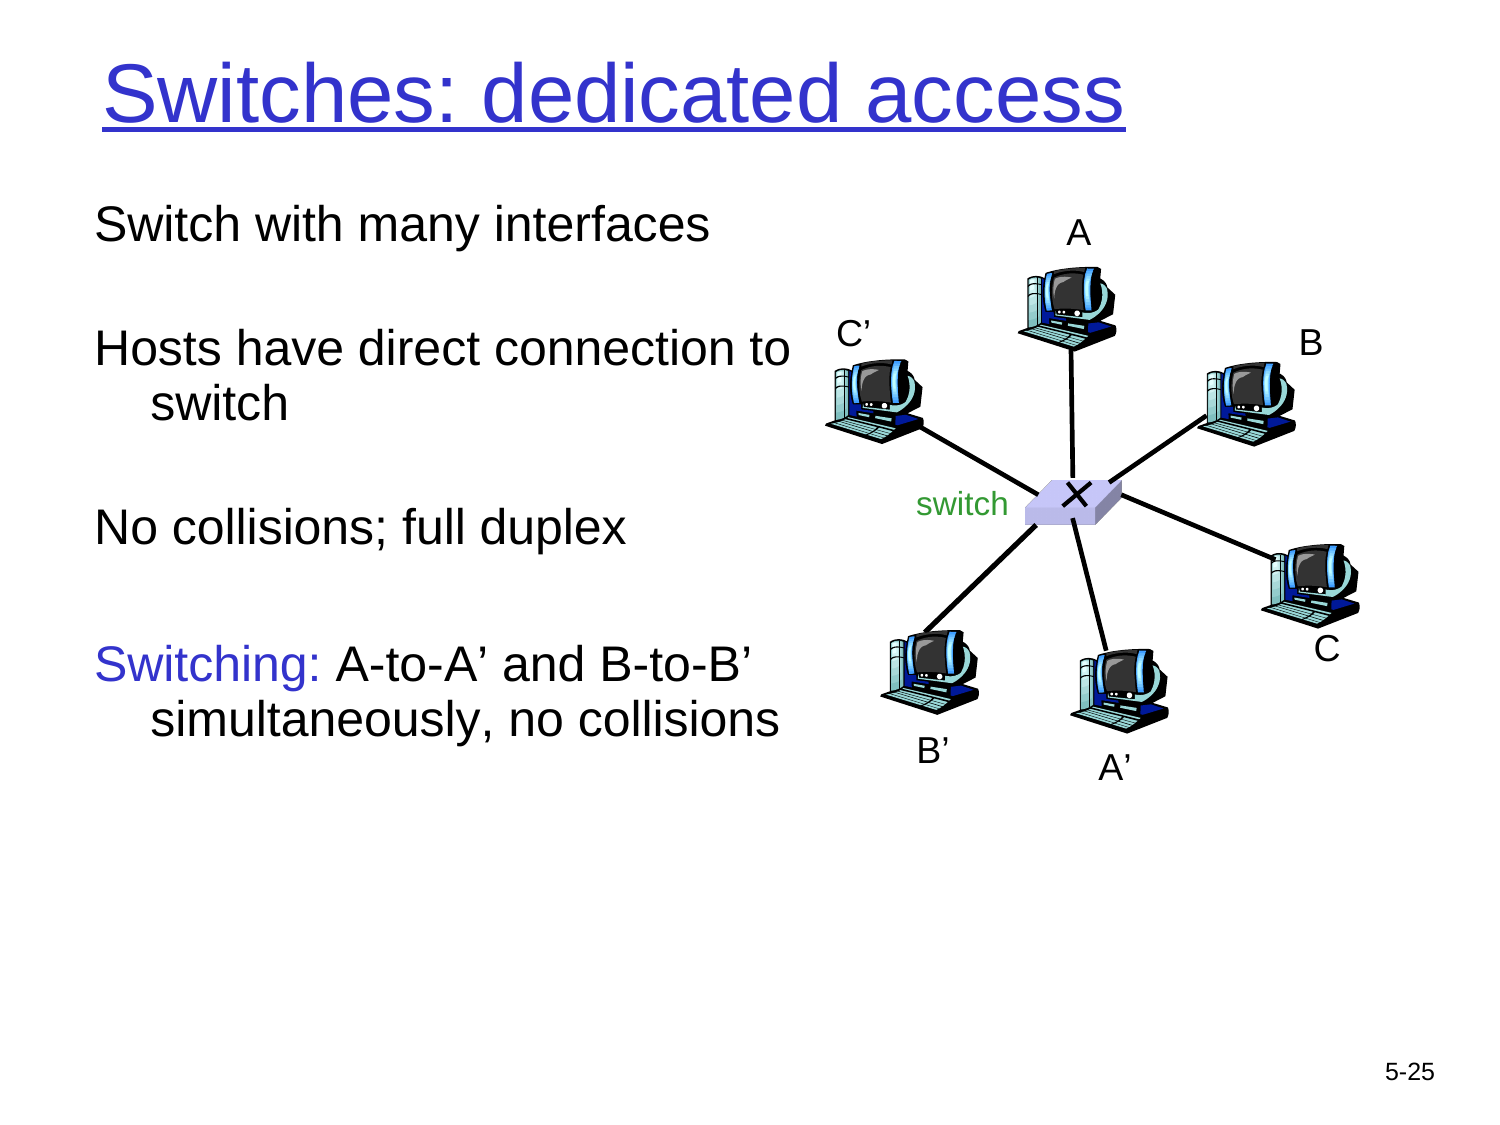

# Switches: dedicated access
Switch with many interfaces
Hosts have direct connection to switch
No collisions; full duplex
Switching: A-to-A’ and B-to-B’ simultaneously, no collisions
A
C’
B
switch
C
B’
A’
25